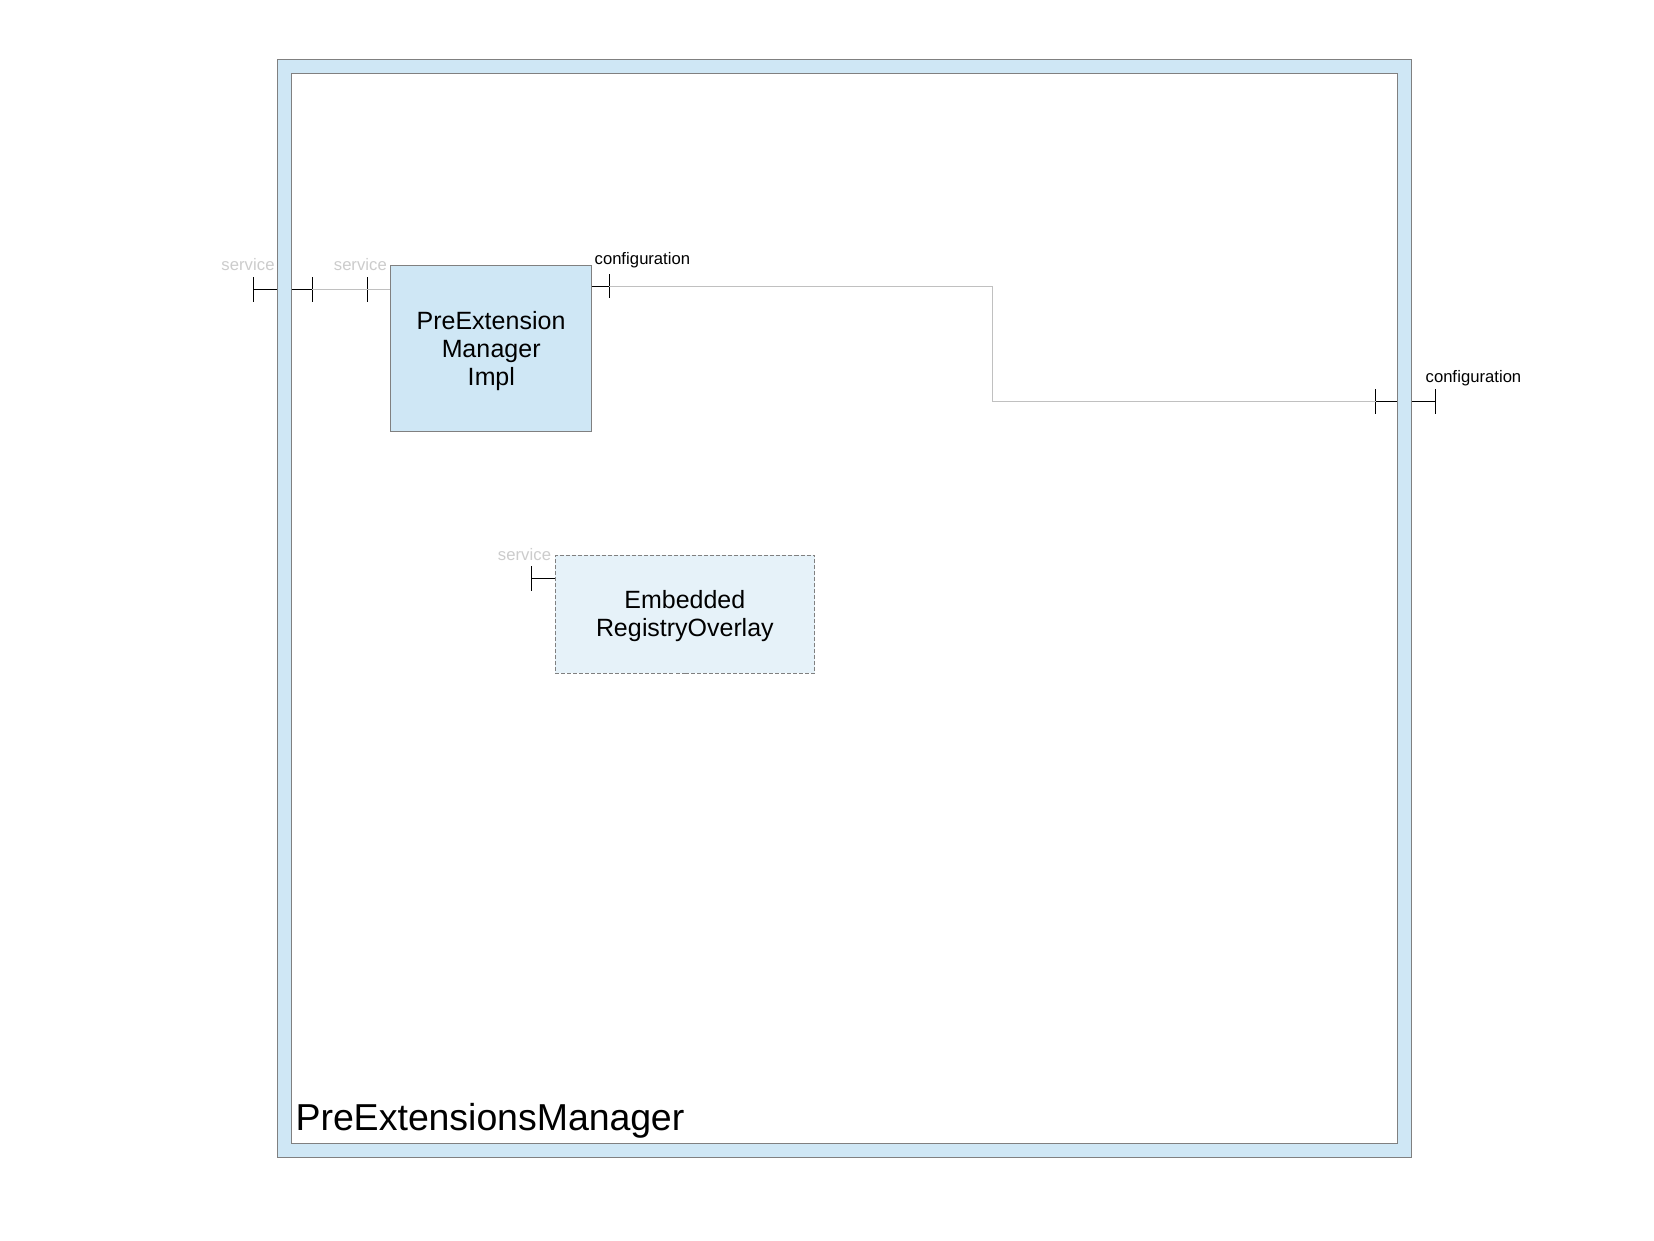

configuration
service
service
PreExtension
Manager
Impl
configuration
service
Embedded
RegistryOverlay
PreExtensionsManager